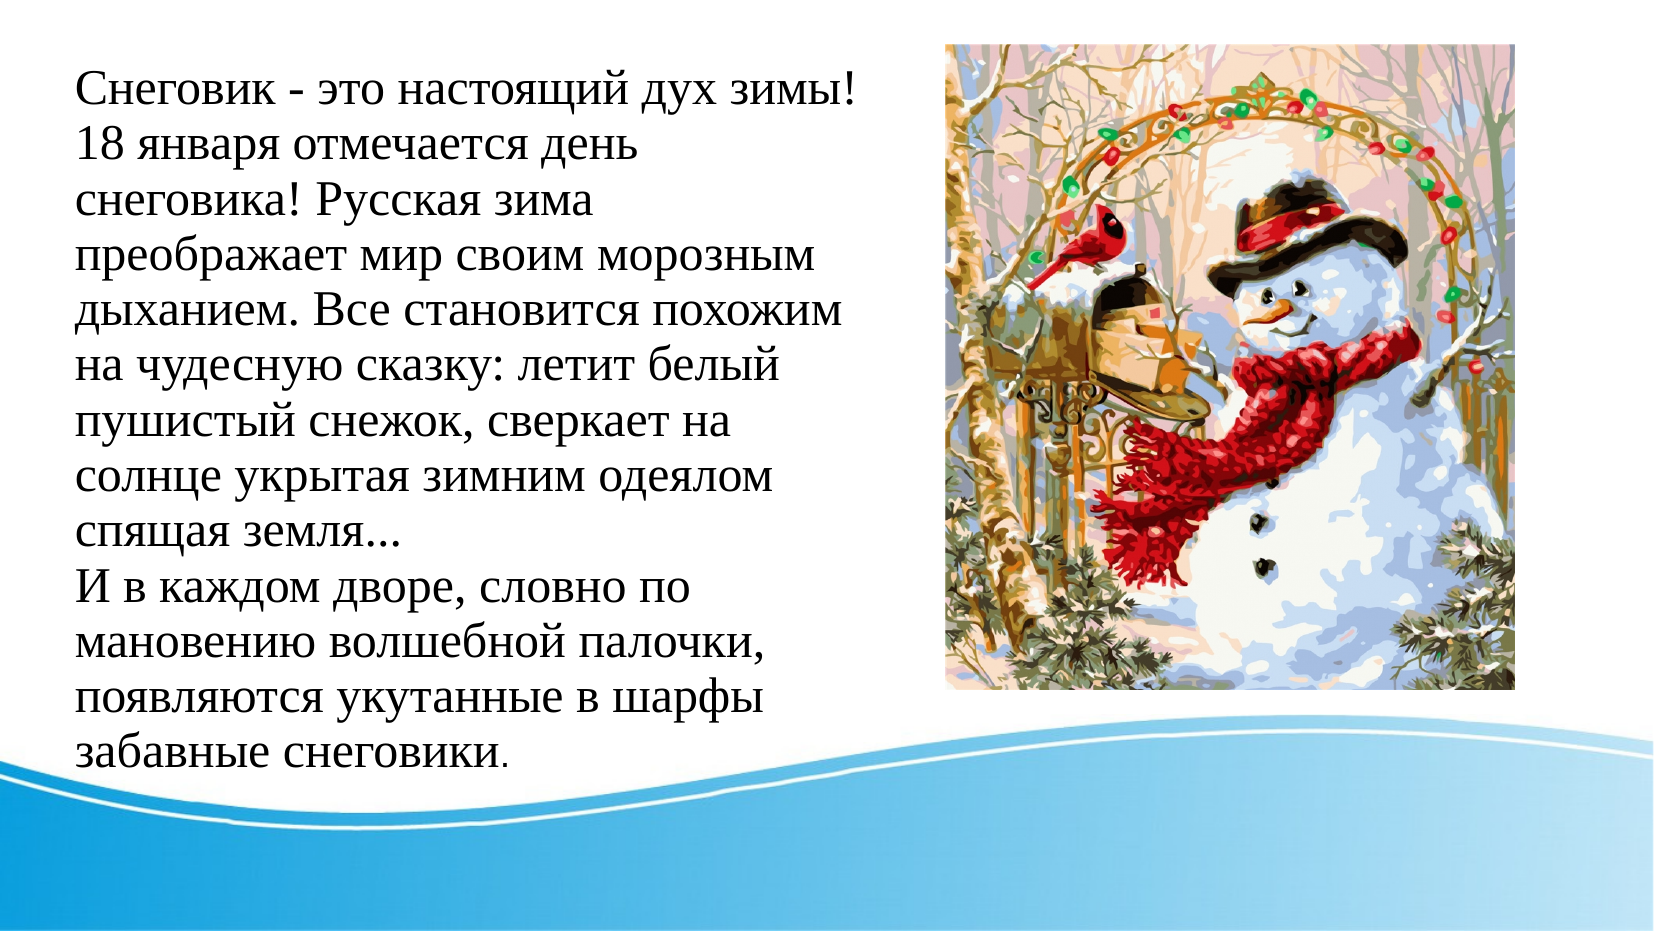

Снеговик - это настоящий дух зимы! 18 января отмечается день снеговика! Русская зима преображает мир своим морозным дыханием. Все становится похожим на чудесную сказку: летит белый пушистый снежок, сверкает на солнце укрытая зимним одеялом спящая земля...
И в каждом дворе, словно по мановению волшебной палочки, появляются укутанные в шарфы забавные снеговики.